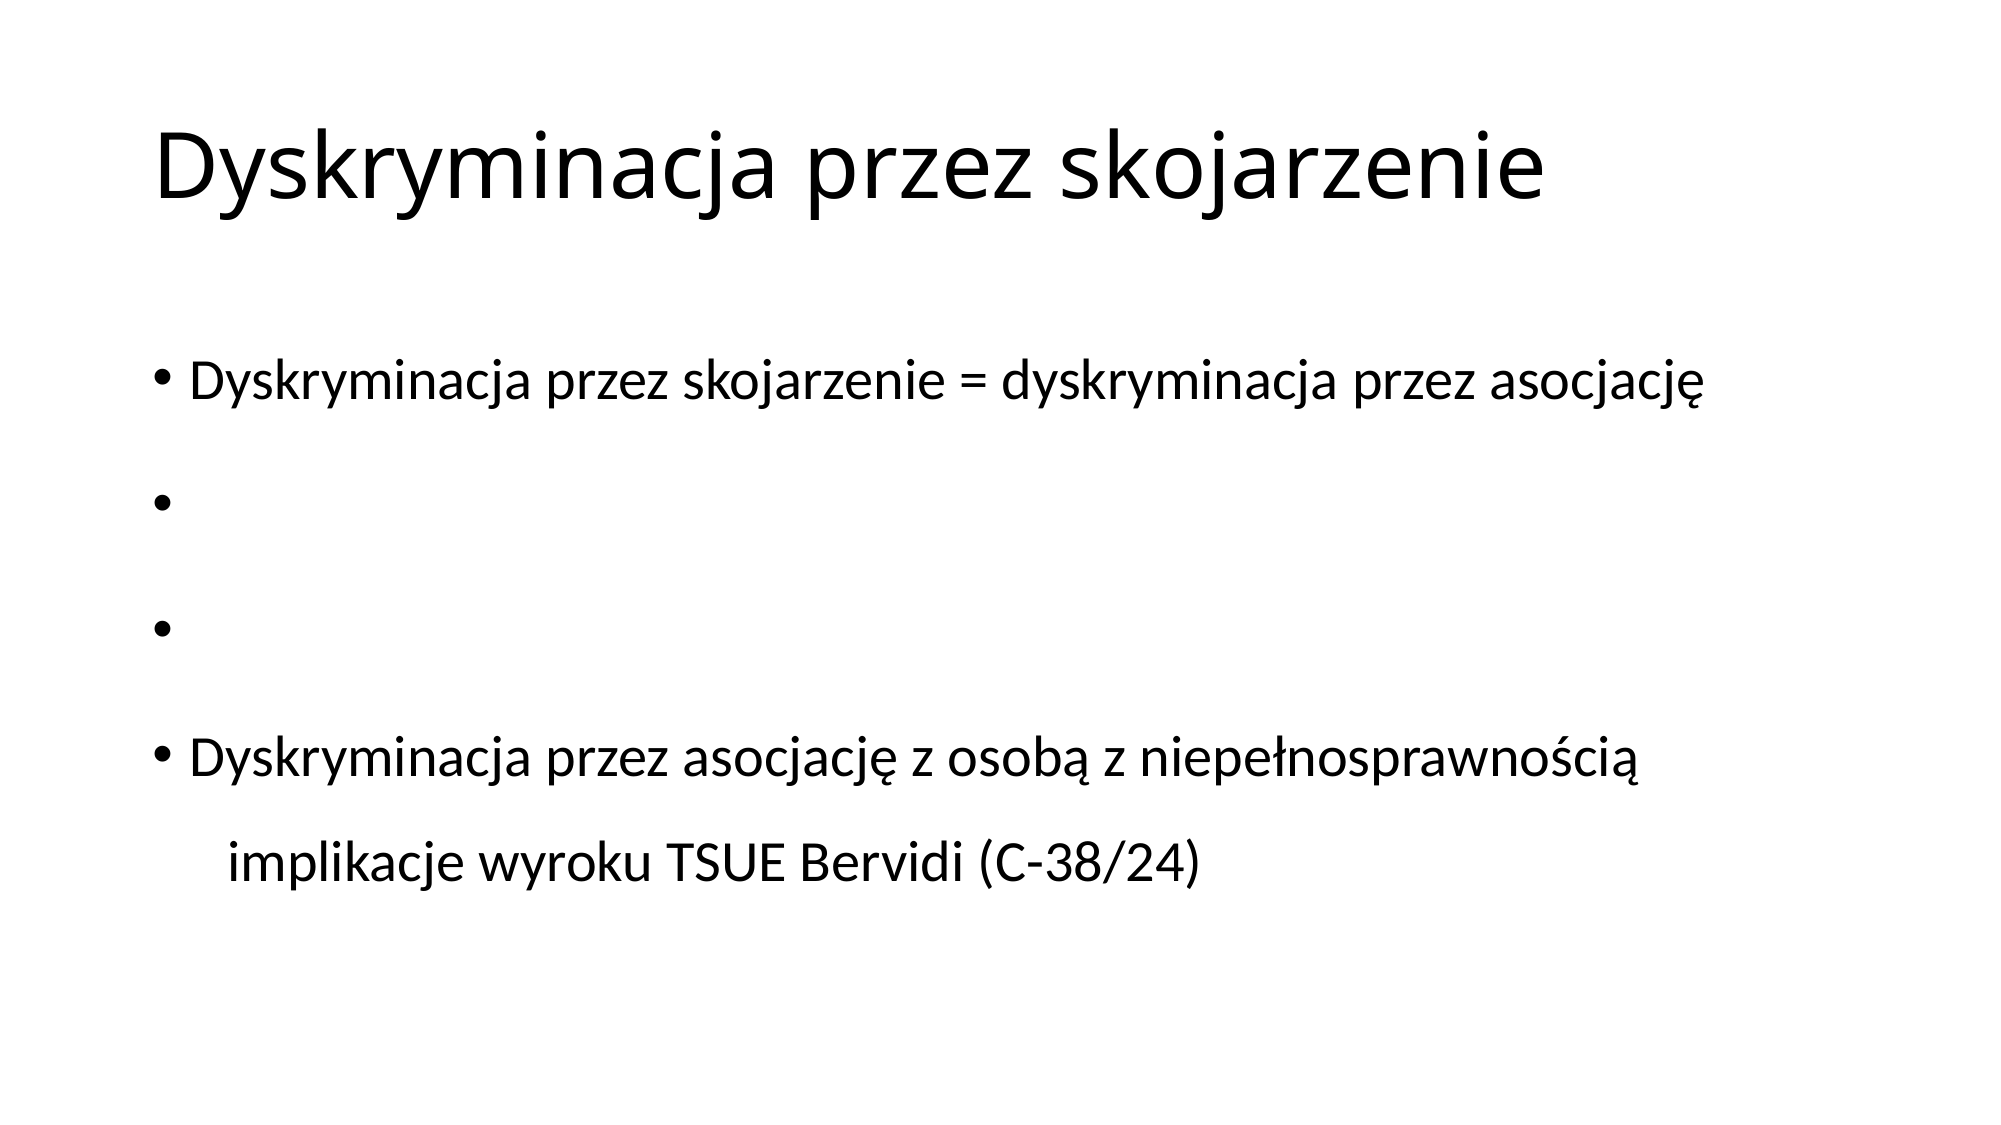

# Dyskryminacja przez skojarzenie
Dyskryminacja przez skojarzenie = dyskryminacja przez asocjację
Dyskryminacja przez asocjację z osobą z niepełnosprawnością implikacje wyroku TSUE Bervidi (C-38/24)